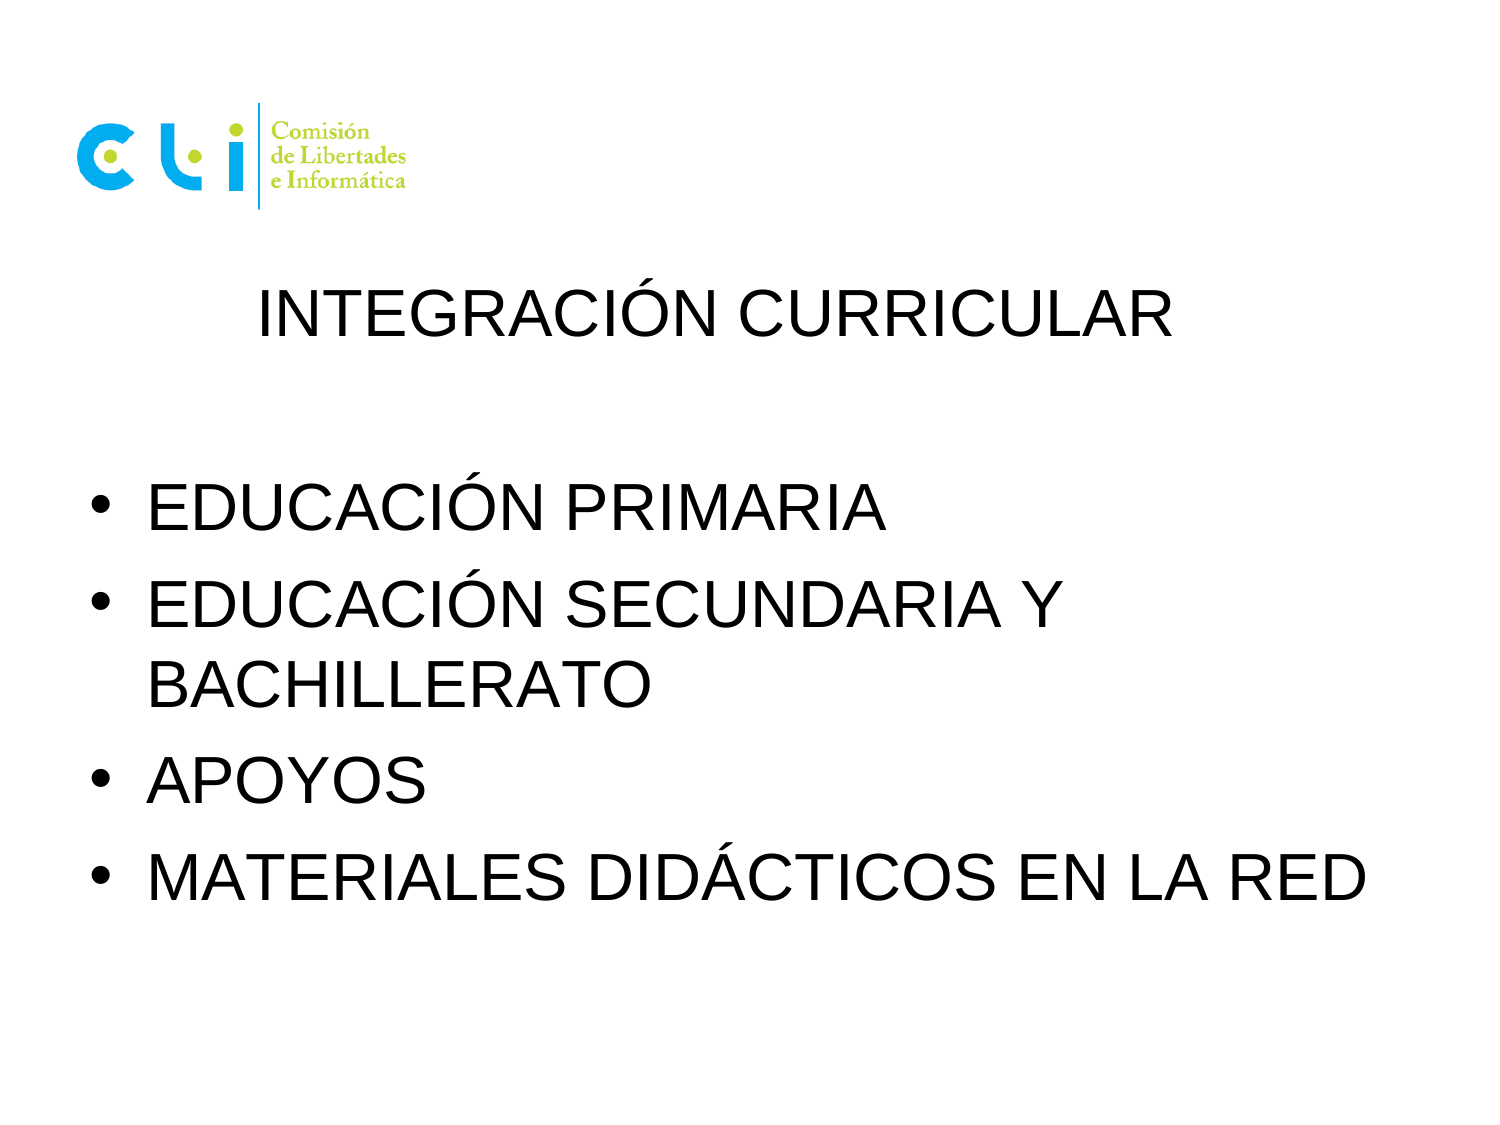

# INTEGRACIÓN CURRICULAR
EDUCACIÓN PRIMARIA
EDUCACIÓN SECUNDARIA Y BACHILLERATO
APOYOS
MATERIALES DIDÁCTICOS EN LA RED